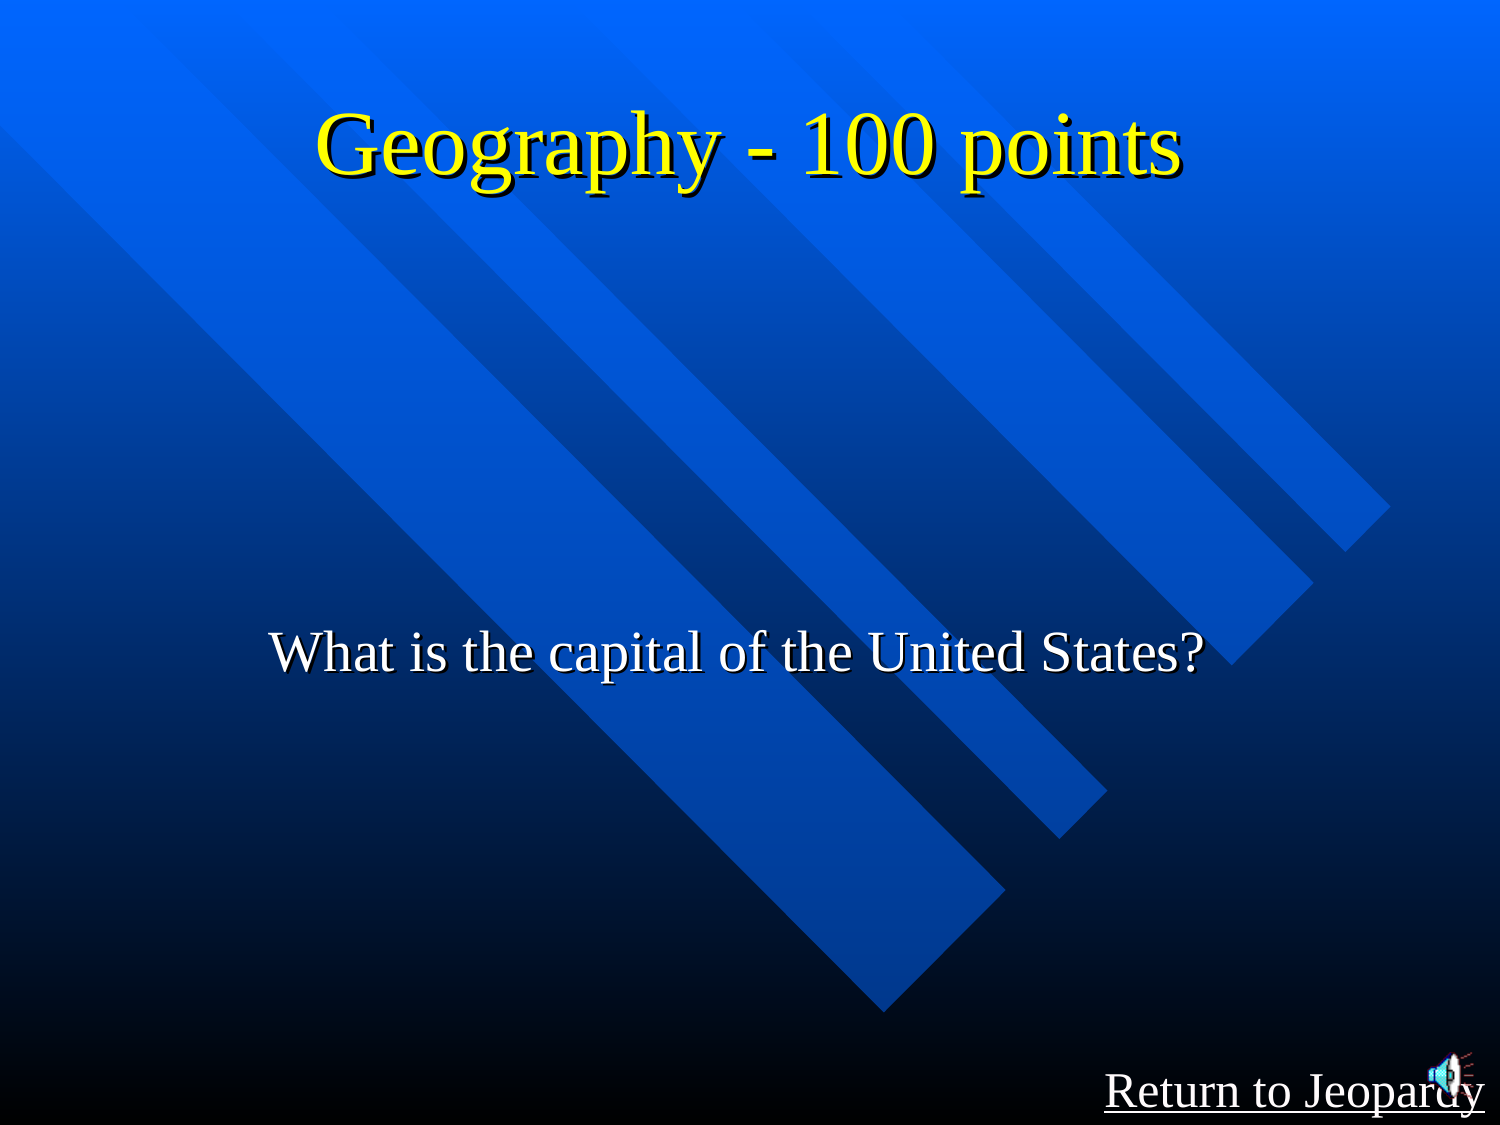

# Geography - 100 points
| What is the capital of the United States? |
| --- |
Return to Jeopardy